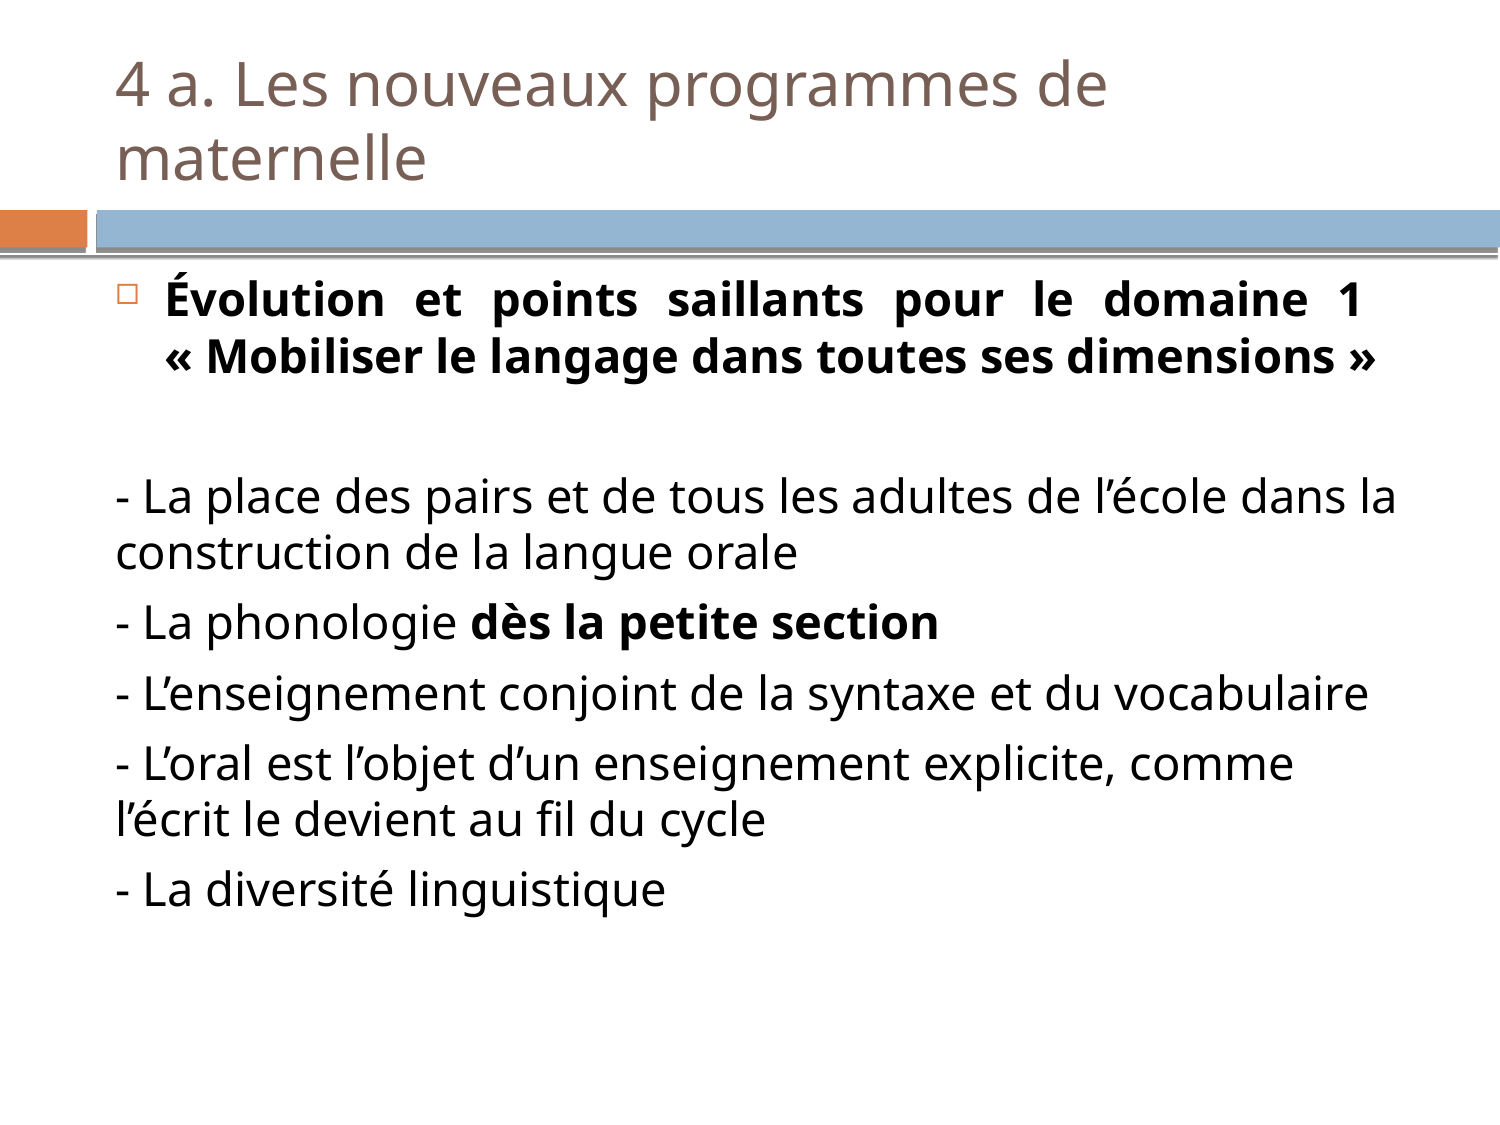

# 4 a. Les nouveaux programmes de maternelle
Évolution et points saillants pour le domaine 1
« Mobiliser le langage dans toutes ses dimensions »
- La place des pairs et de tous les adultes de l’école dans la construction de la langue orale
- La phonologie dès la petite section
- L’enseignement conjoint de la syntaxe et du vocabulaire
- L’oral est l’objet d’un enseignement explicite, comme l’écrit le devient au fil du cycle
- La diversité linguistique